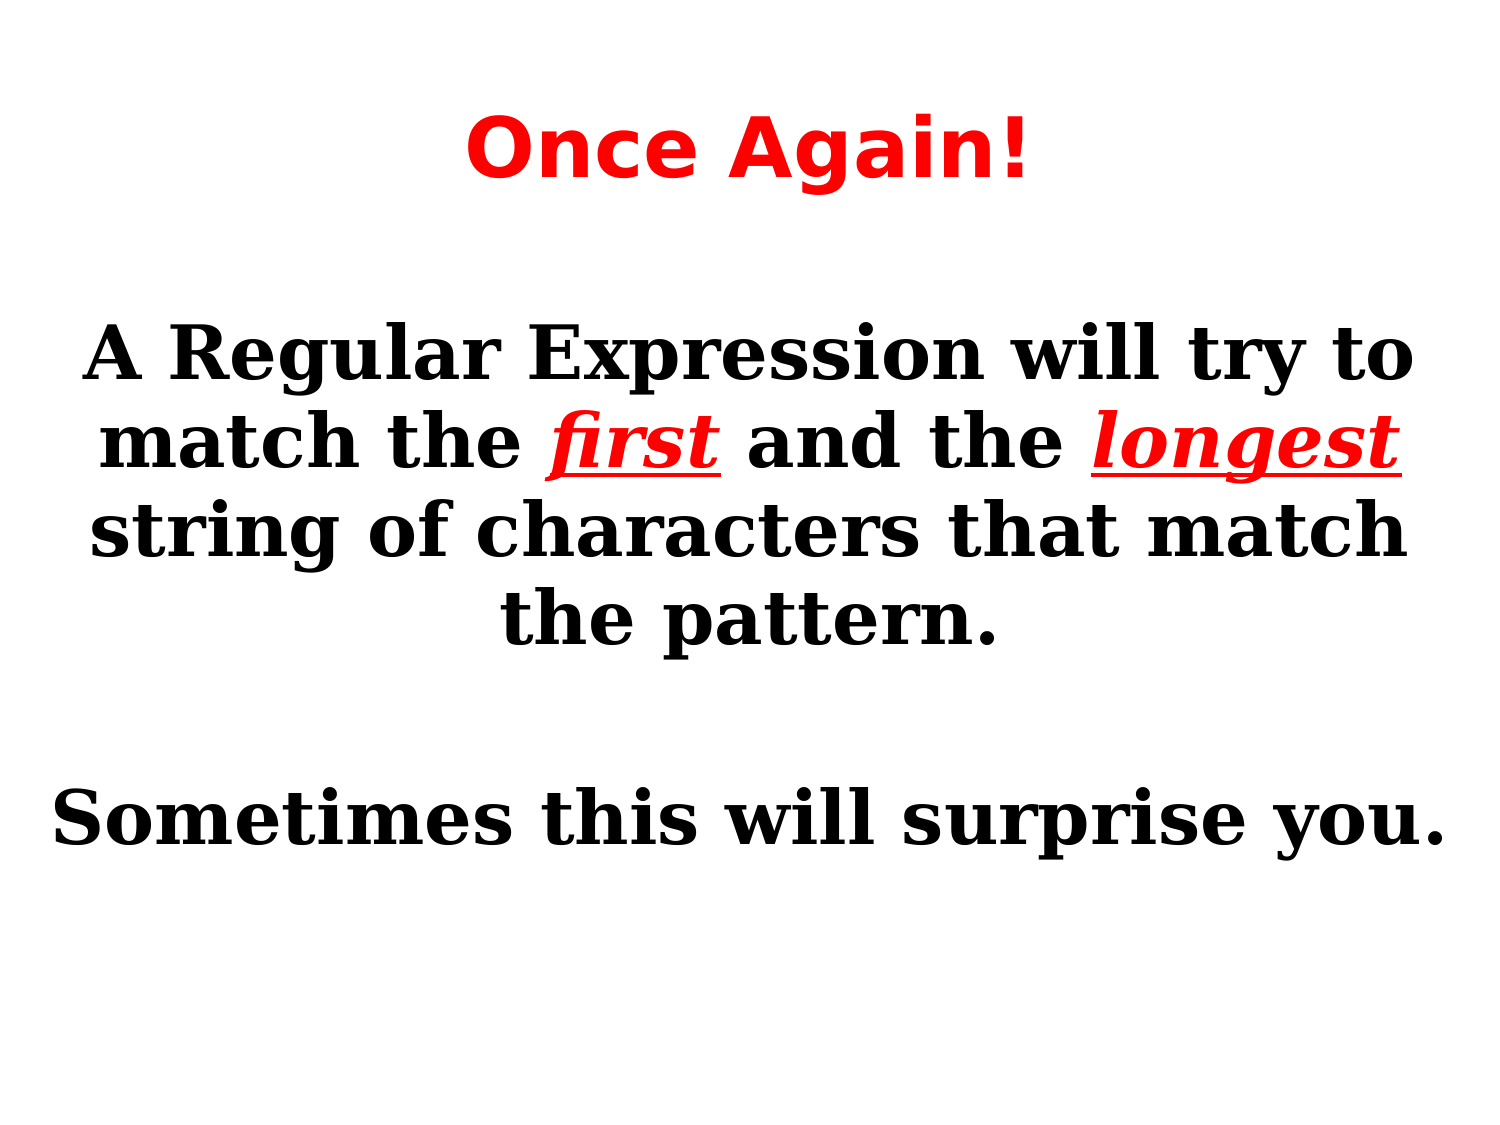

Once Again!
A Regular Expression will try to match the first and the longest string of characters that match the pattern.
Sometimes this will surprise you.